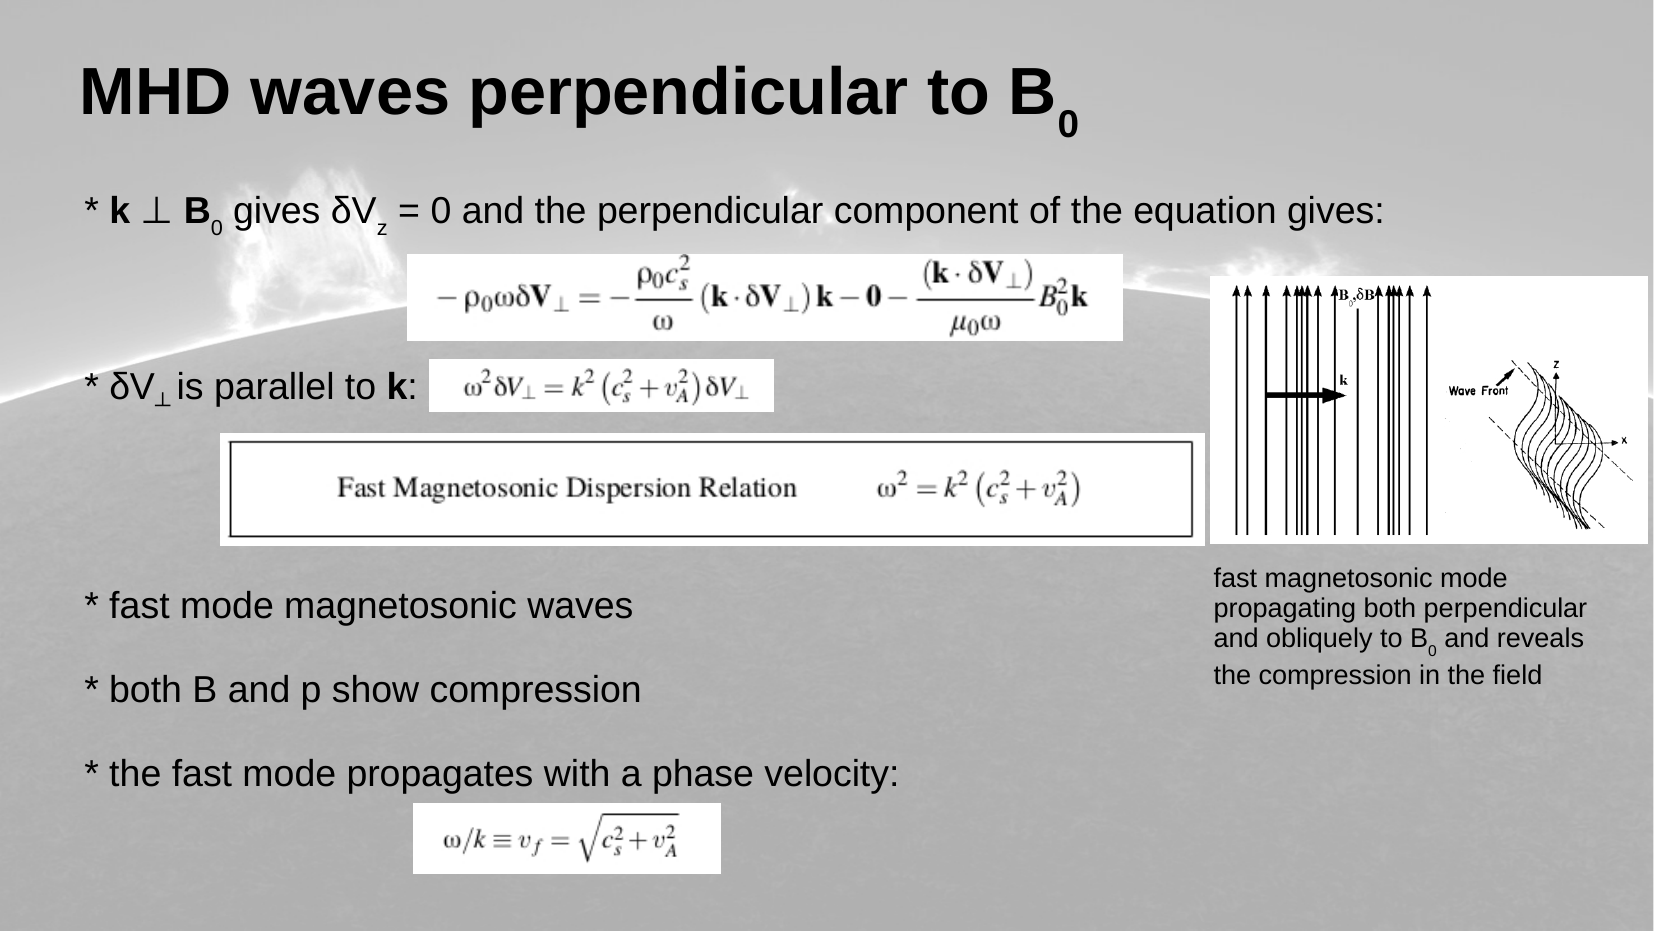

MHD waves perpendicular to B0
* k ⊥ B0 gives δVz = 0 and the perpendicular component of the equation gives:
* δV┴ is parallel to k:
* fast mode magnetosonic waves
* both B and p show compression
* the fast mode propagates with a phase velocity:
fast magnetosonic mode propagating both perpendicular and obliquely to B0 and reveals the compression in the field